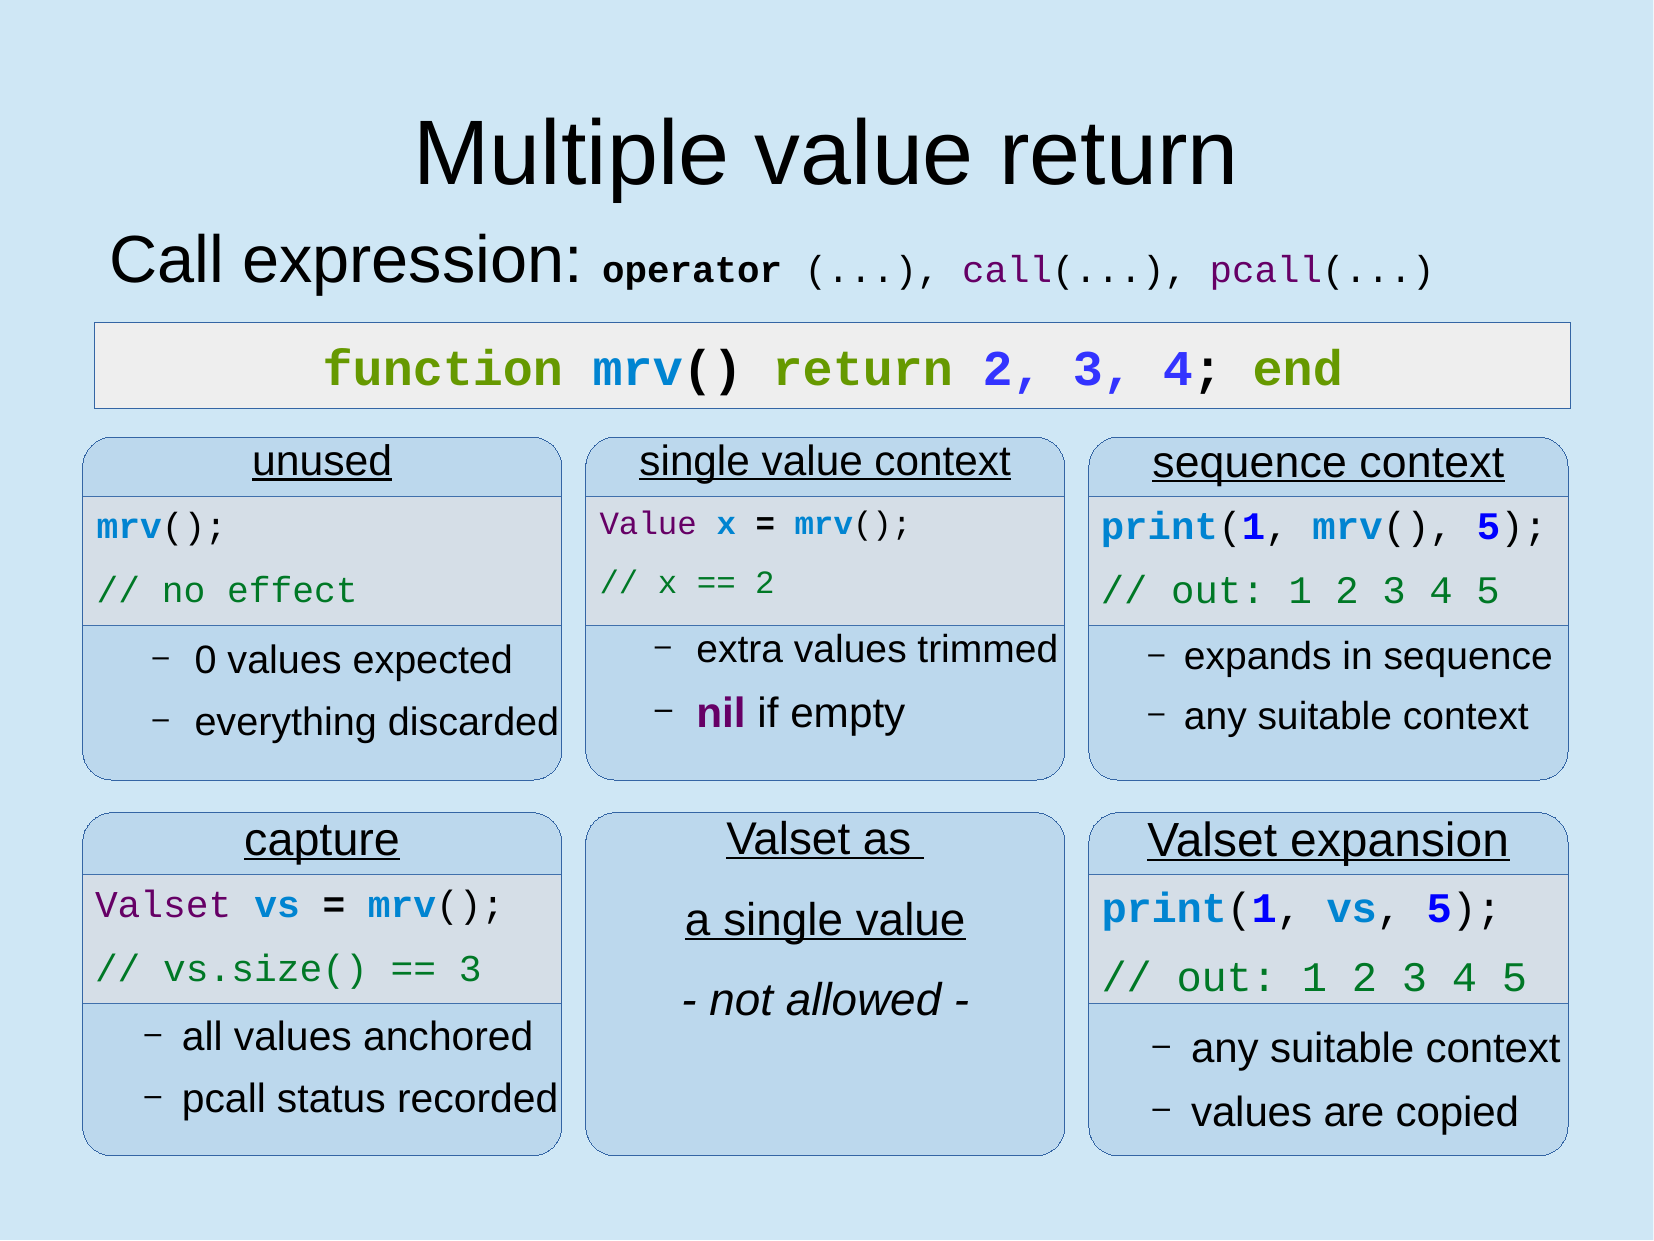

# Multiple value return
Call expression: operator (...), call(...), pcall(...)
function mrv() return 2, 3, 4; end
unused
mrv();
// no effect
0 values expected
everything discarded
single value context
Value x = mrv();
// x == 2
extra values trimmed
nil if empty
sequence context
print(1, mrv(), 5);
// out: 1 2 3 4 5
expands in sequence
any suitable context
capture
Valset vs = mrv();
// vs.size() == 3
all values anchored
pcall status recorded
Valset as
a single value
- not allowed -
Valset expansion
print(1, vs, 5);
// out: 1 2 3 4 5
any suitable context
values are copied